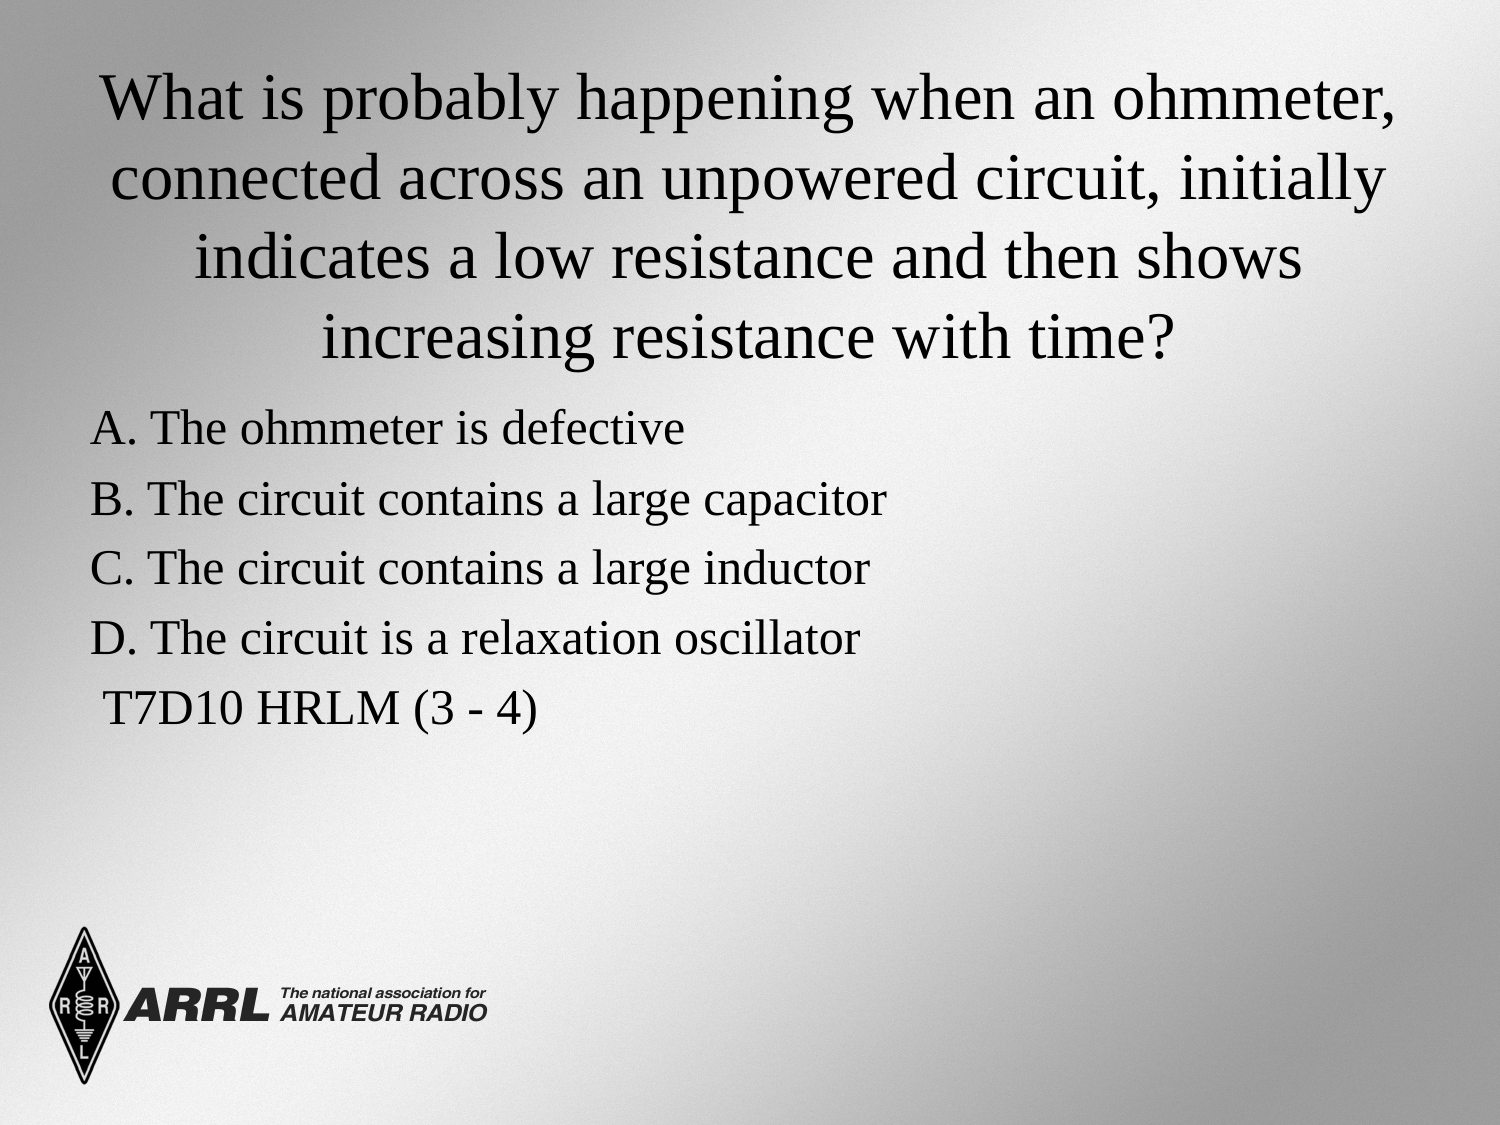

# What is probably happening when an ohmmeter, connected across an unpowered circuit, initially indicates a low resistance and then shows increasing resistance with time?
A. The ohmmeter is defective
B. The circuit contains a large capacitor
C. The circuit contains a large inductor
D. The circuit is a relaxation oscillator
 T7D10 HRLM (3 - 4)